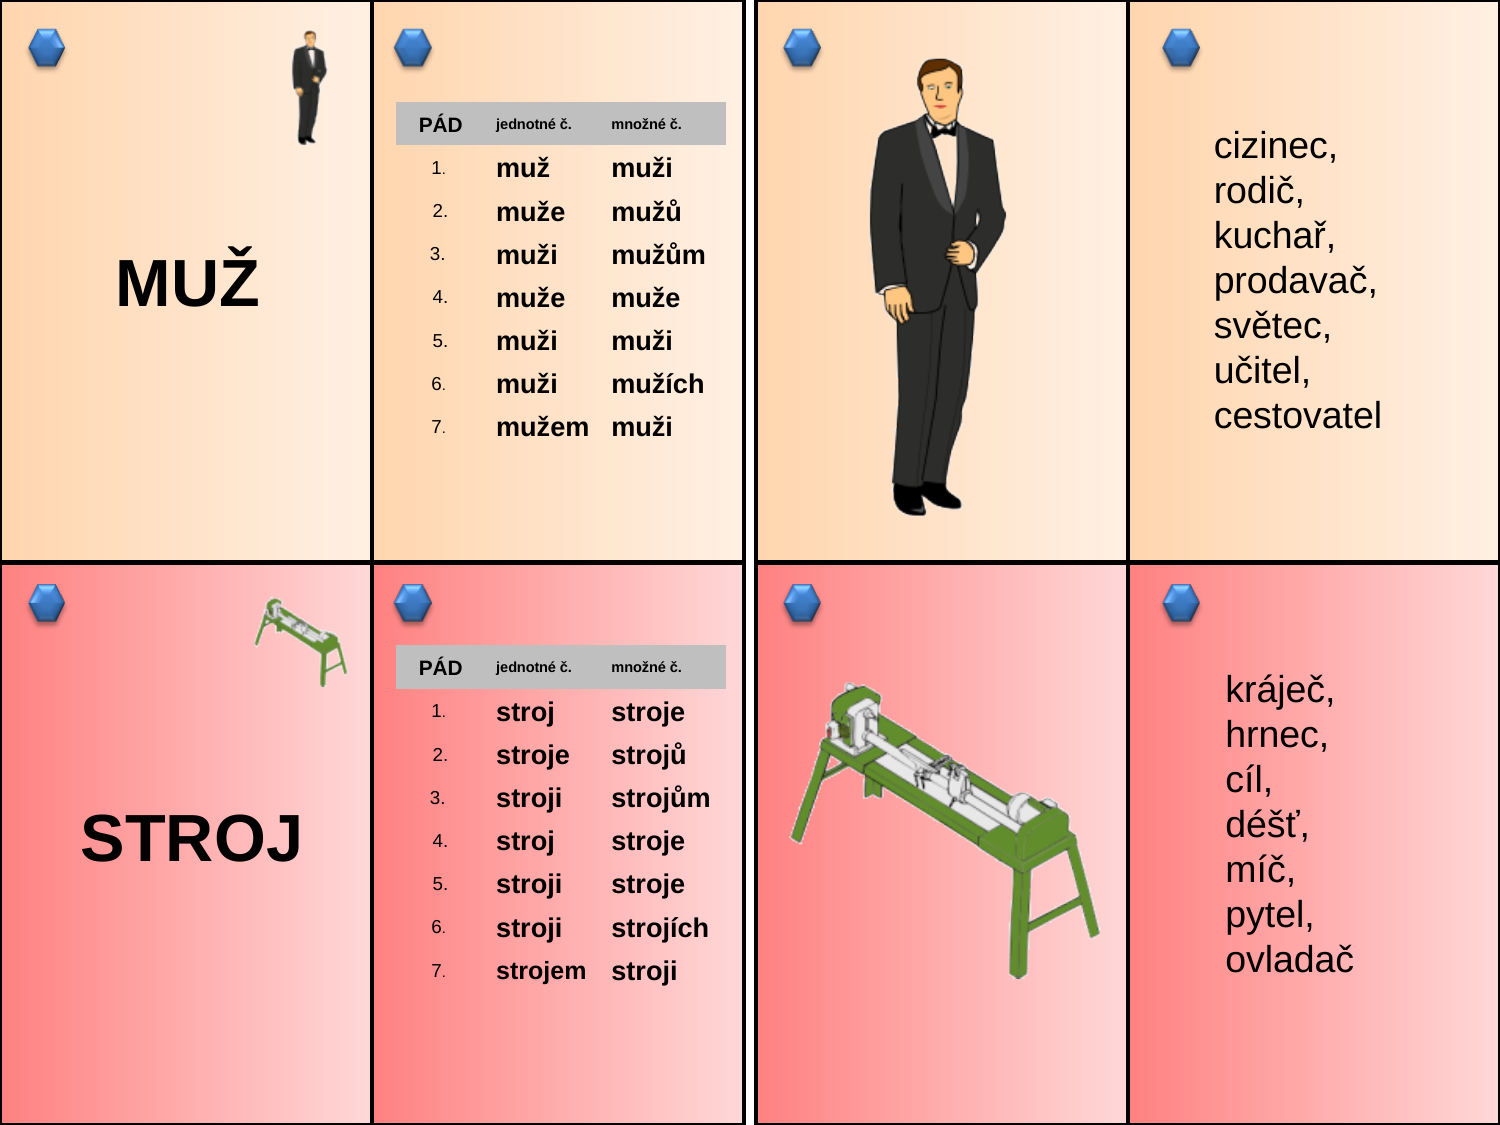

| PÁD | jednotné č. | množné č. |
| --- | --- | --- |
| 1. | muž | muži |
| 2. | muže | mužů |
| 3. | muži | mužům |
| 4. | muže | muže |
| 5. | muži | muži |
| 6. | muži | mužích |
| 7. | mužem | muži |
cizinec,
rodič,
kuchař,
prodavač,
světec, učitel, cestovatel
MUŽ
| PÁD | jednotné č. | množné č. |
| --- | --- | --- |
| 1. | stroj | stroje |
| 2. | stroje | strojů |
| 3. | stroji | strojům |
| 4. | stroj | stroje |
| 5. | stroji | stroje |
| 6. | stroji | strojích |
| 7. | strojem | stroji |
kráječ,
hrnec, cíl, déšť, míč, pytel, ovladač
STROJ